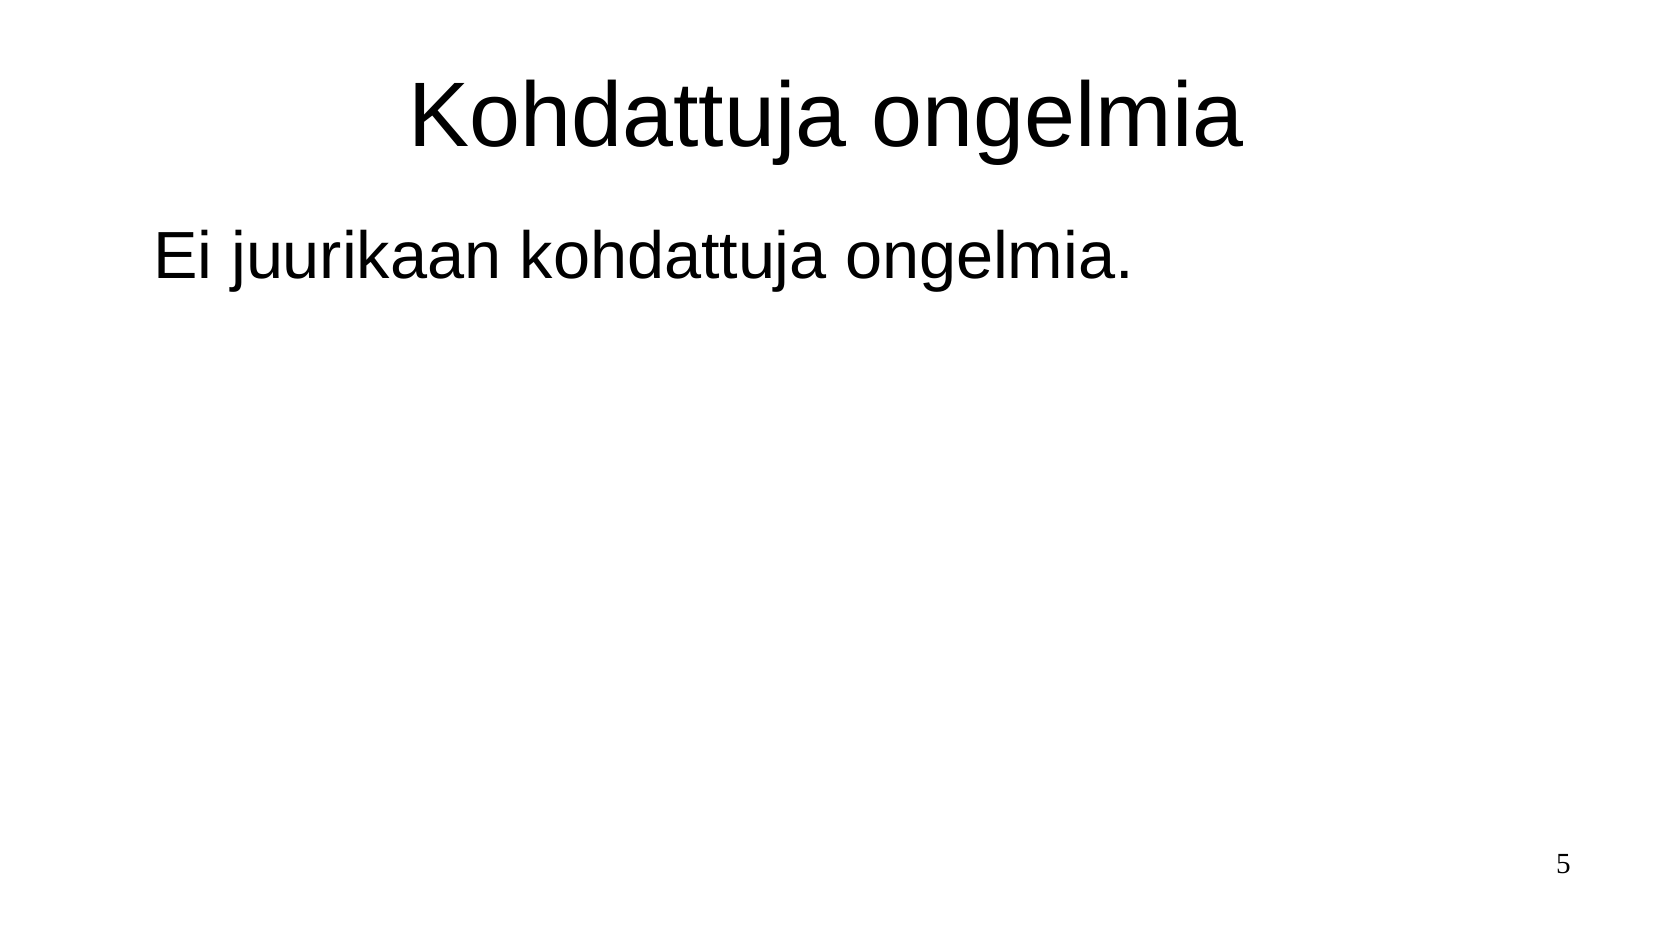

# Kohdattuja ongelmia
Ei juurikaan kohdattuja ongelmia.
5